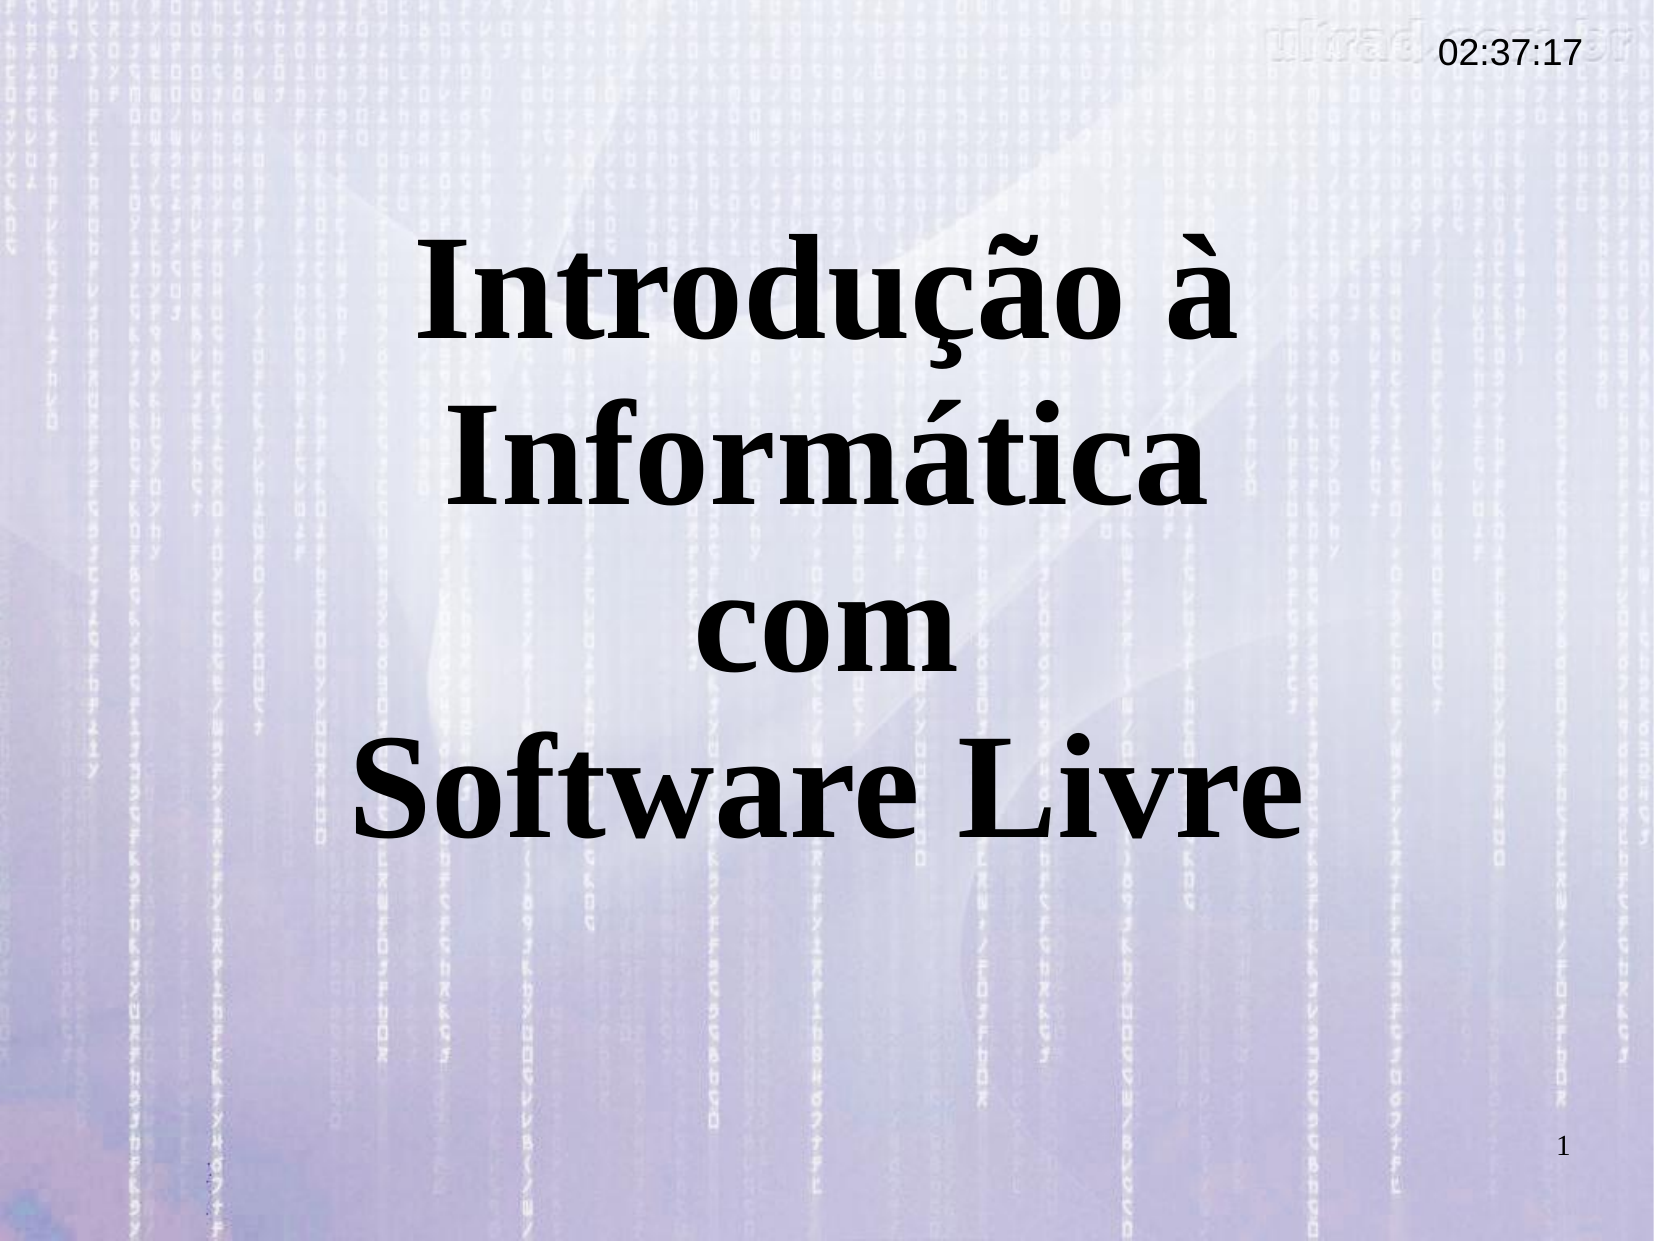

02:22:19
Introdução à
Informática
com
Software Livre
1